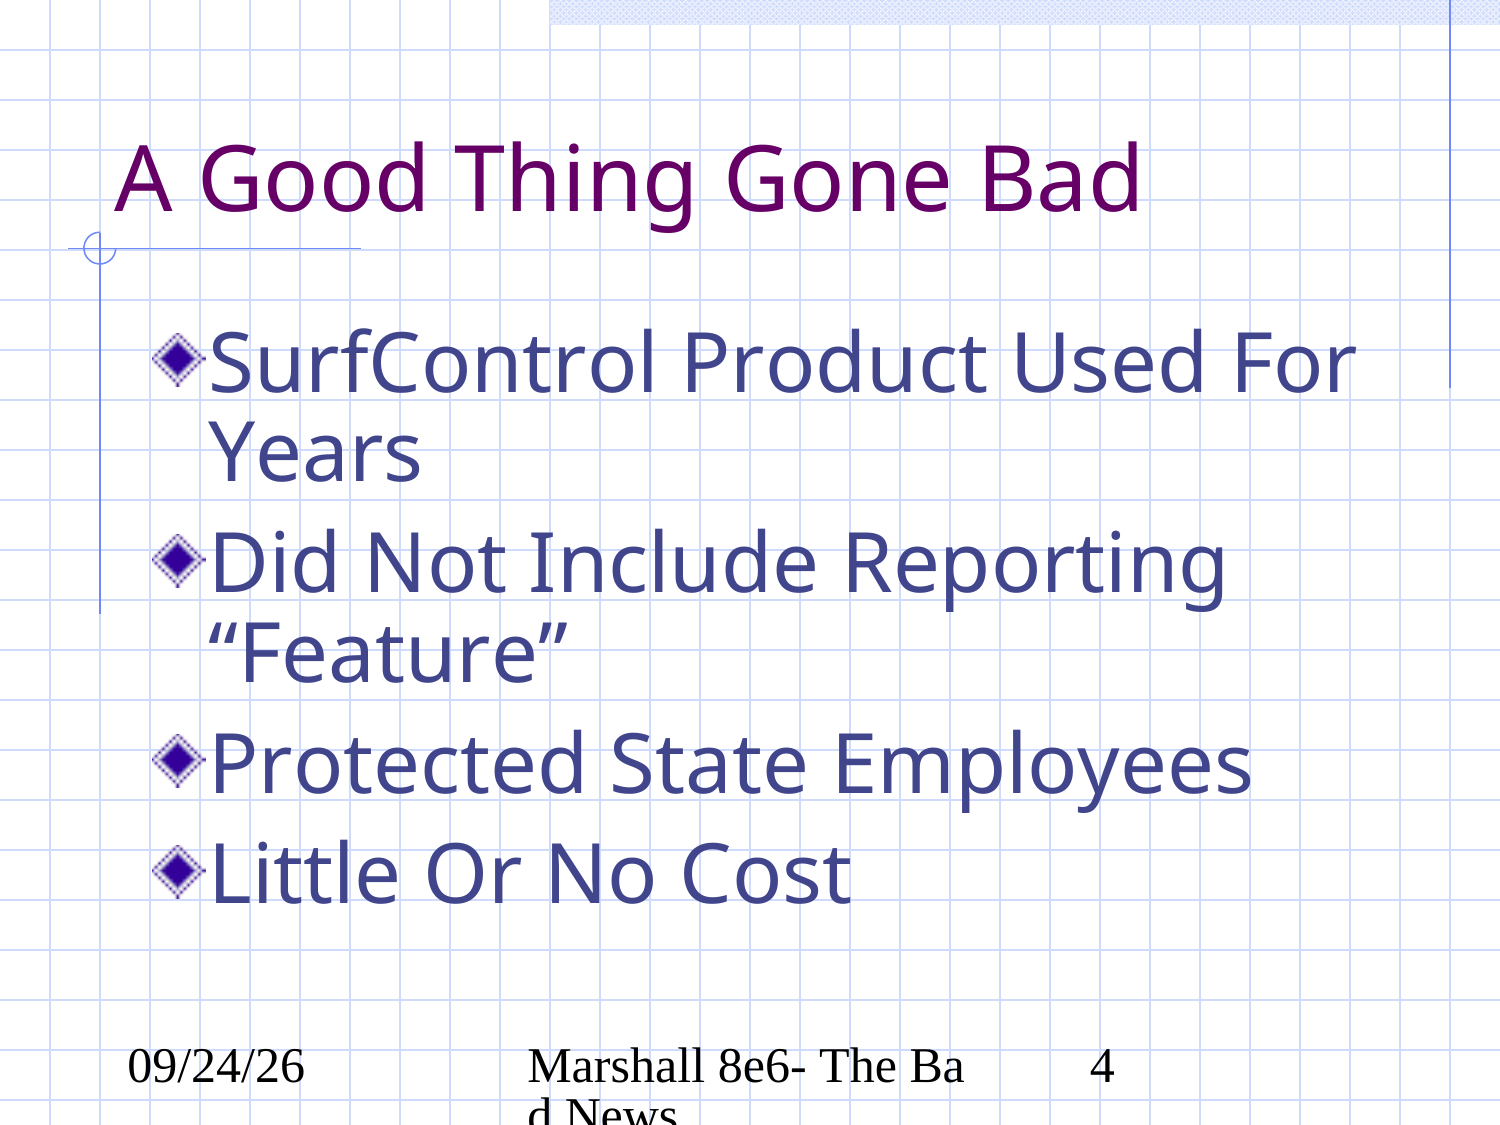

# A Good Thing Gone Bad
SurfControl Product Used For Years
Did Not Include Reporting “Feature”
Protected State Employees
Little Or No Cost
Marshall 8e6- The Bad News
4